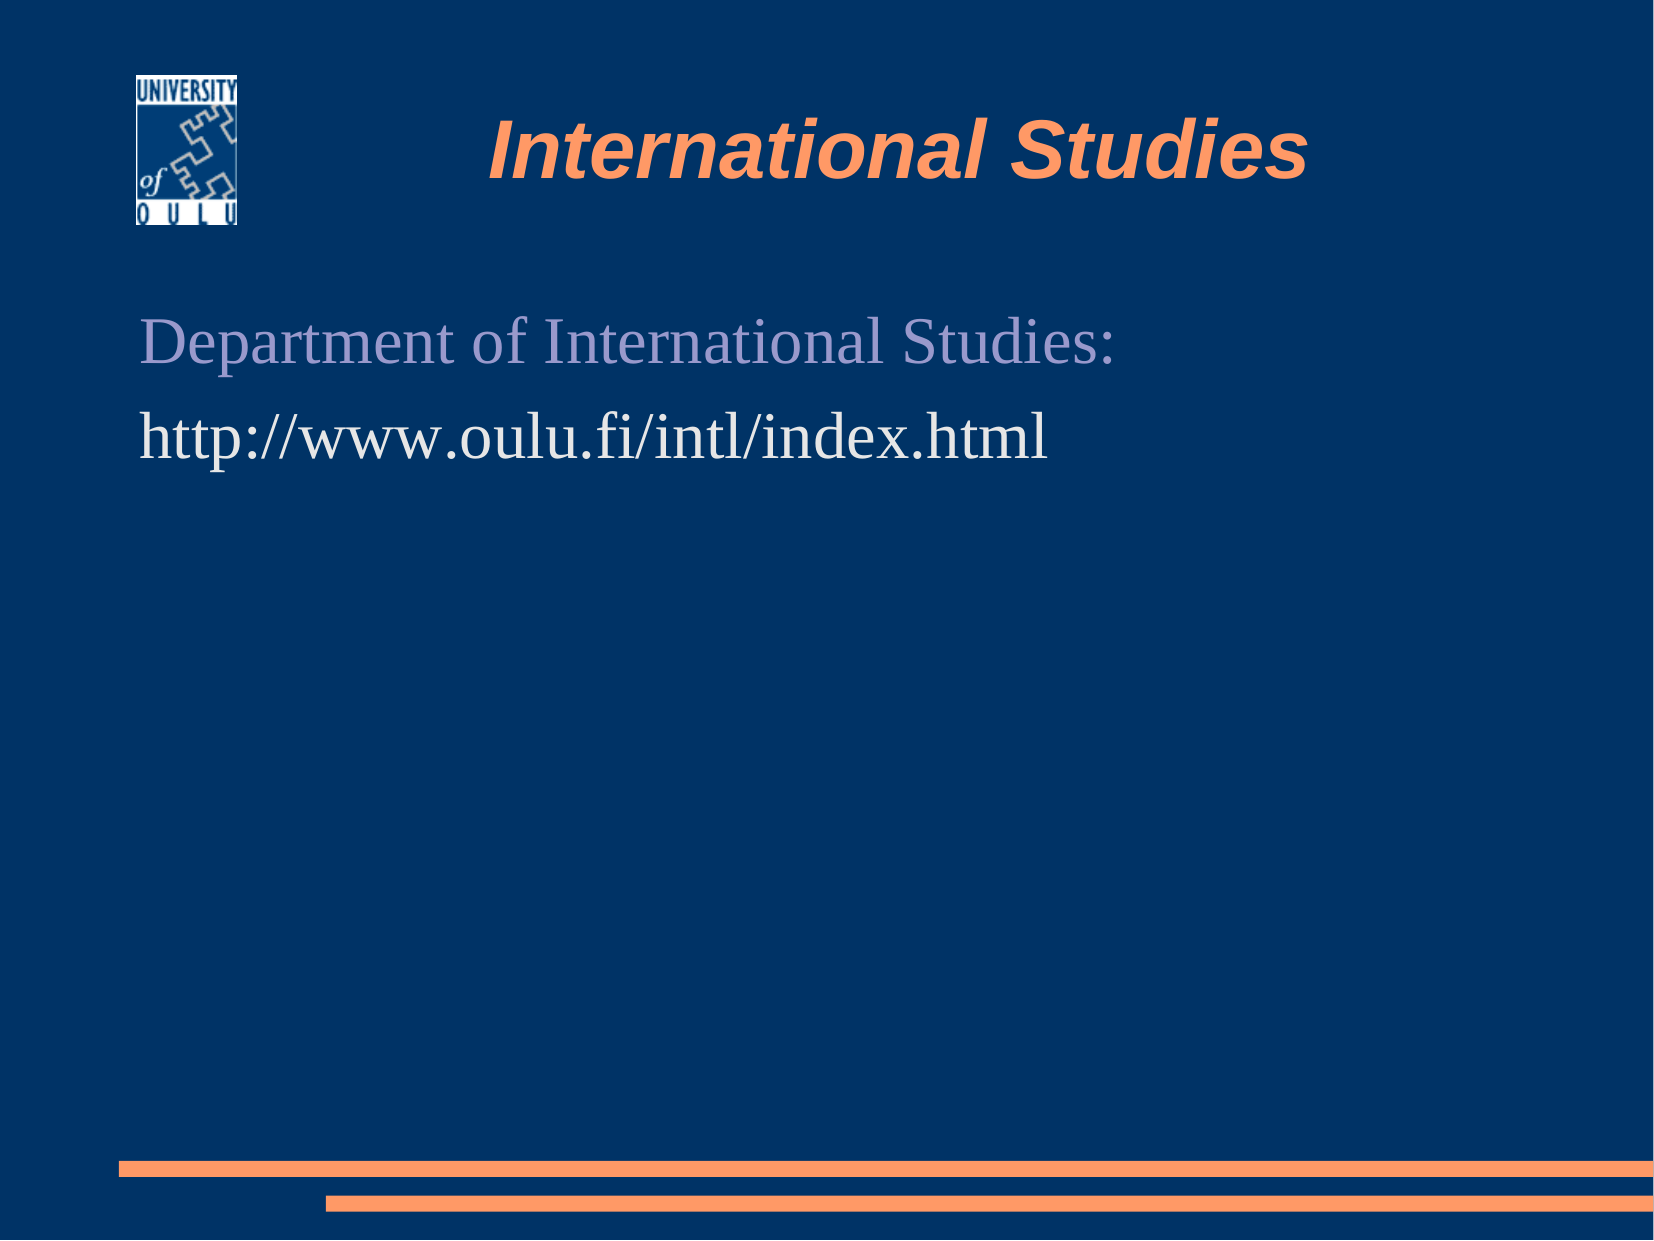

# International Studies
Department of International Studies:
http://www.oulu.fi/intl/index.html